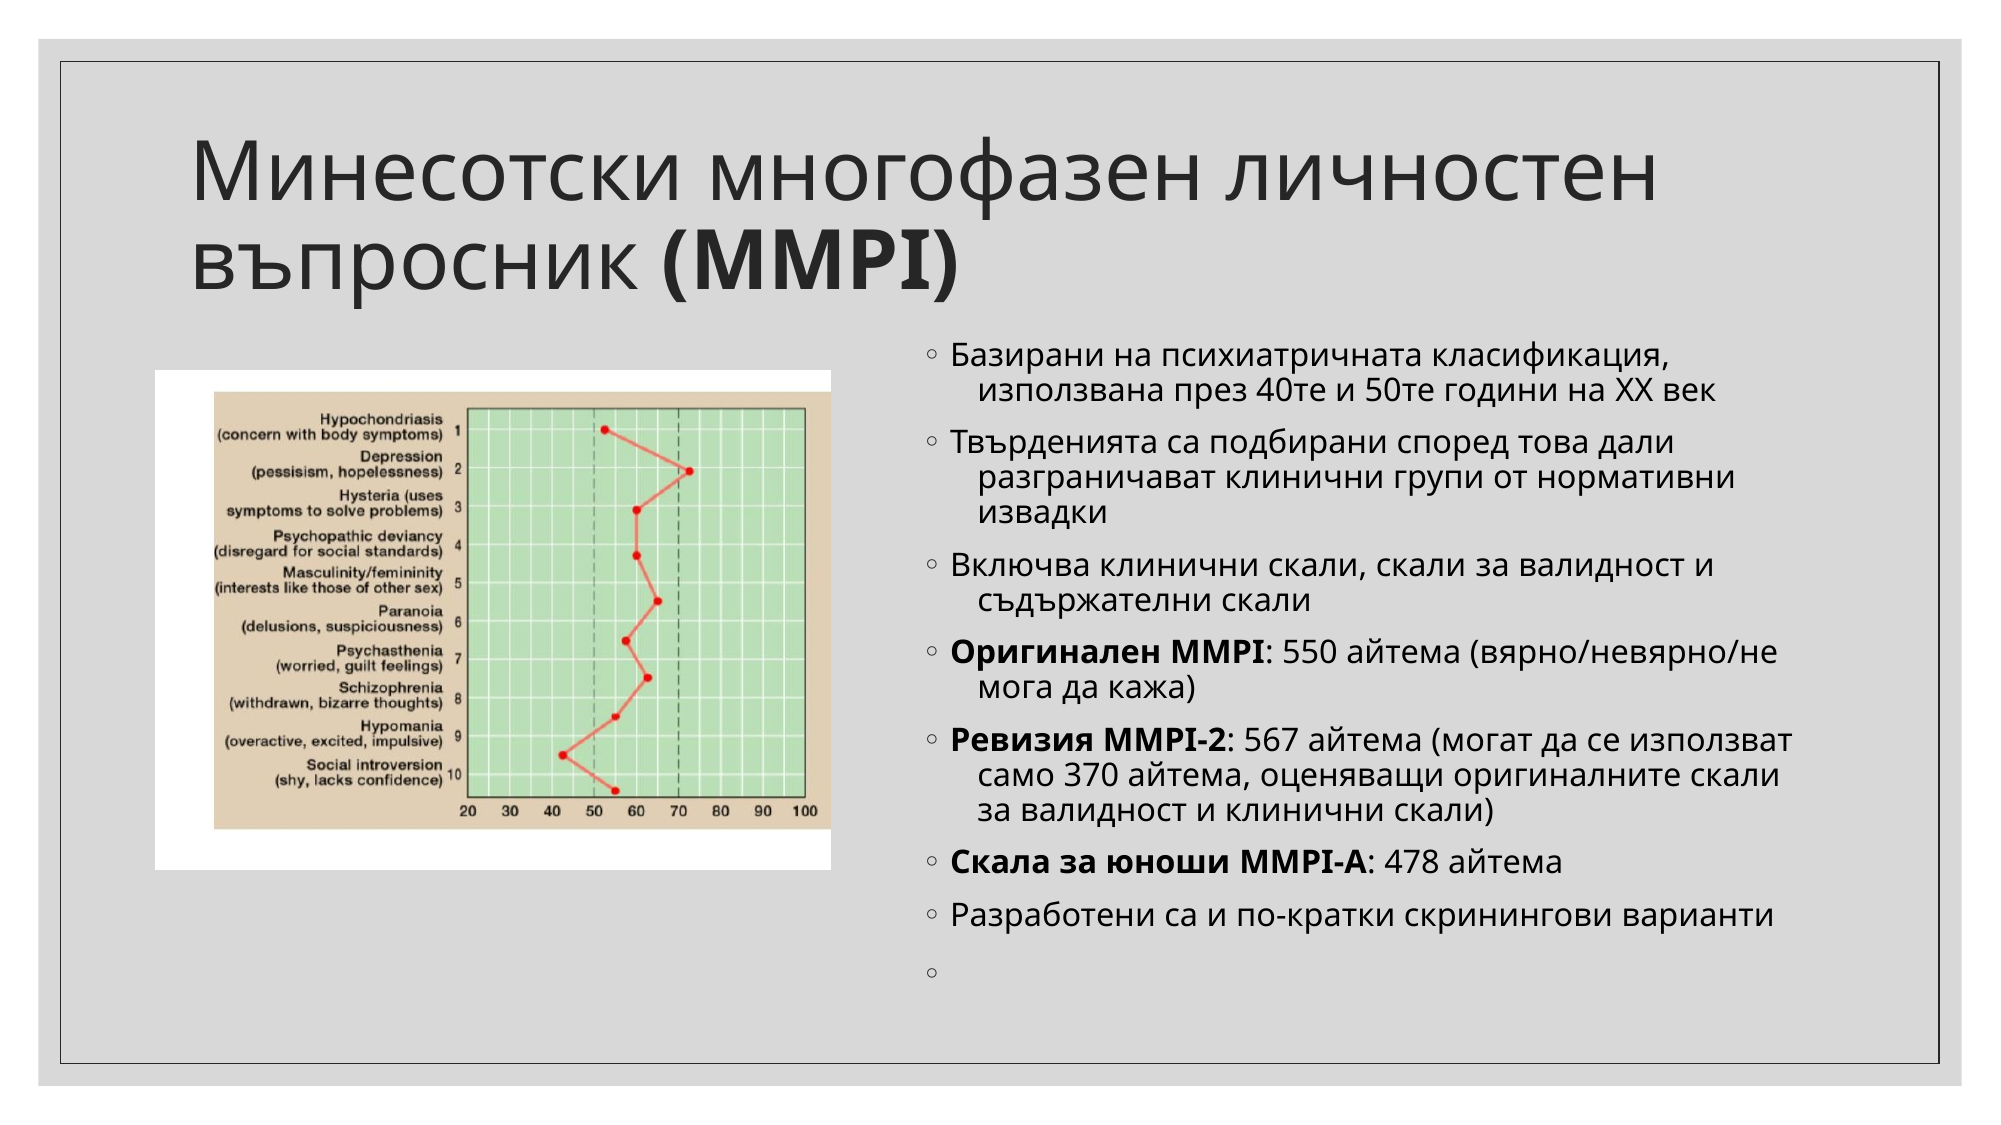

# Минесотски многофазен личностен въпросник (MMPI)
Базирани на психиатричната класификация, използвана през 40те и 50те години на XX век
Твърденията са подбирани според това дали разграничават клинични групи от нормативни извадки
Включва клинични скали, скали за валидност и съдържателни скали
Оригинален MMPI: 550 айтема (вярно/невярно/не мога да кажа)
Ревизия MMPI-2: 567 айтема (могат да се използват само 370 айтема, оценяващи оригиналните скали за валидност и клинични скали)
Скала за юноши MMPI-A: 478 айтема
Разработени са и по-кратки скринингови варианти